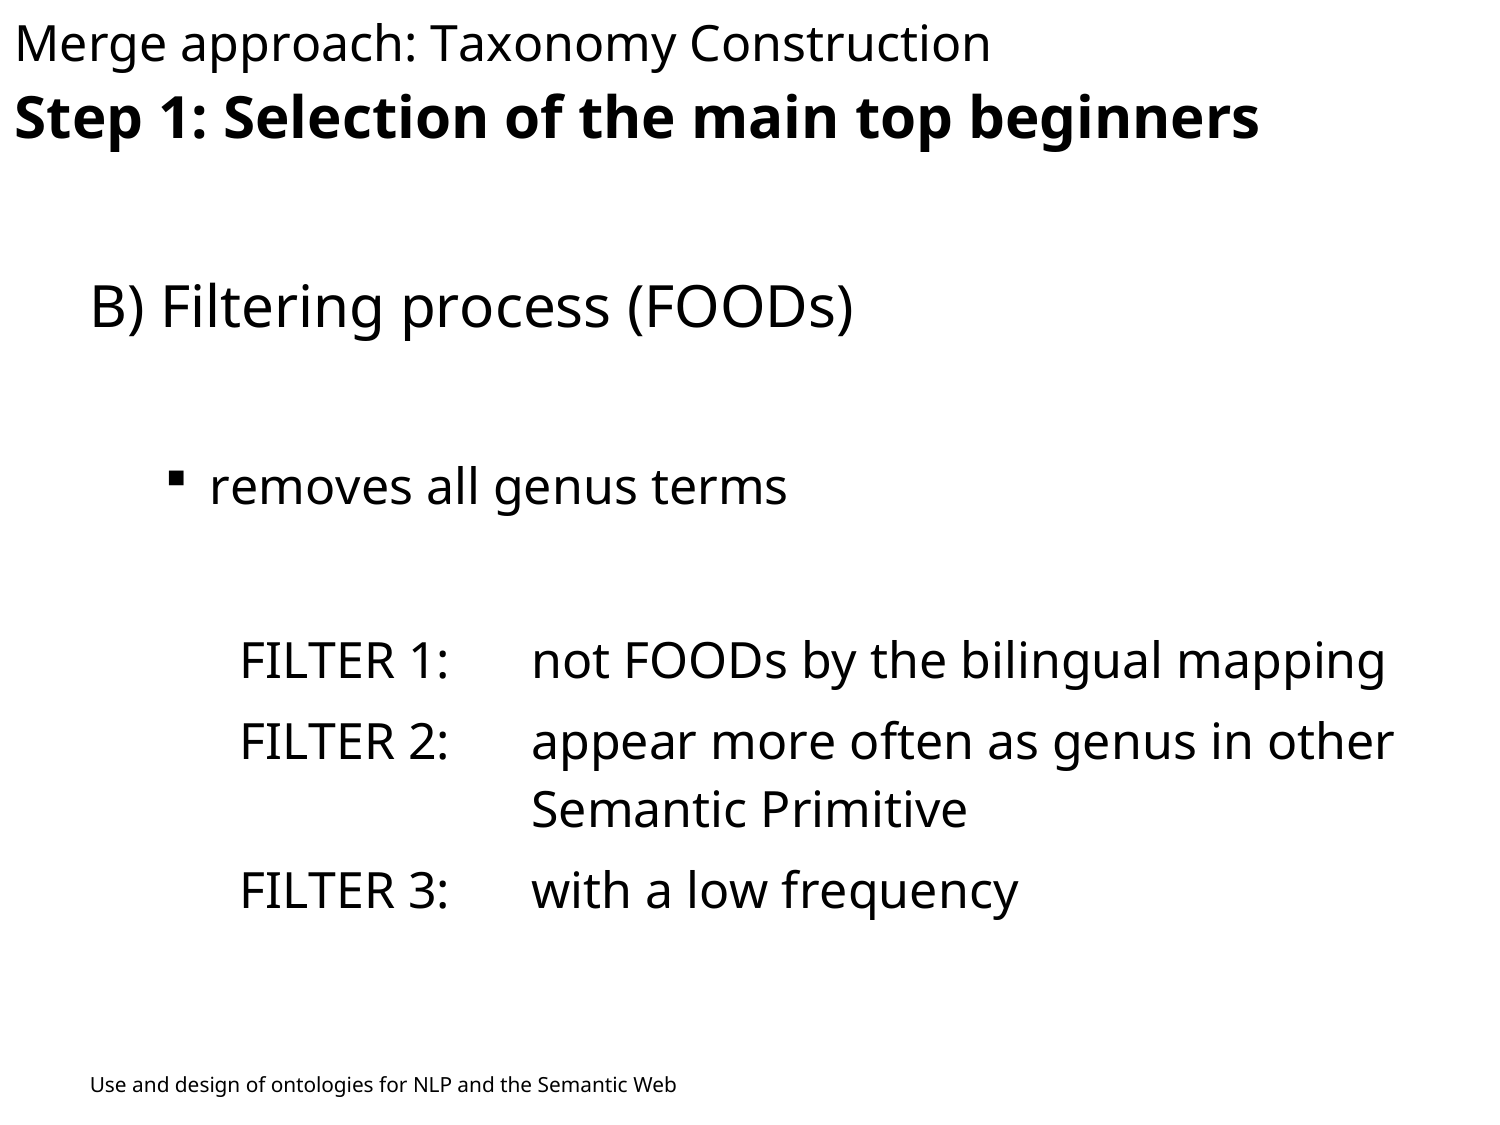

Merge approach: Taxonomy Construction
Step 1: Selection of the main top beginners
# B) Filtering process (FOODs)
removes all genus terms
FILTER 1: 	not FOODs by the bilingual mapping
FILTER 2: 	appear more often as genus in other 				Semantic Primitive
FILTER 3: 	with a low frequency